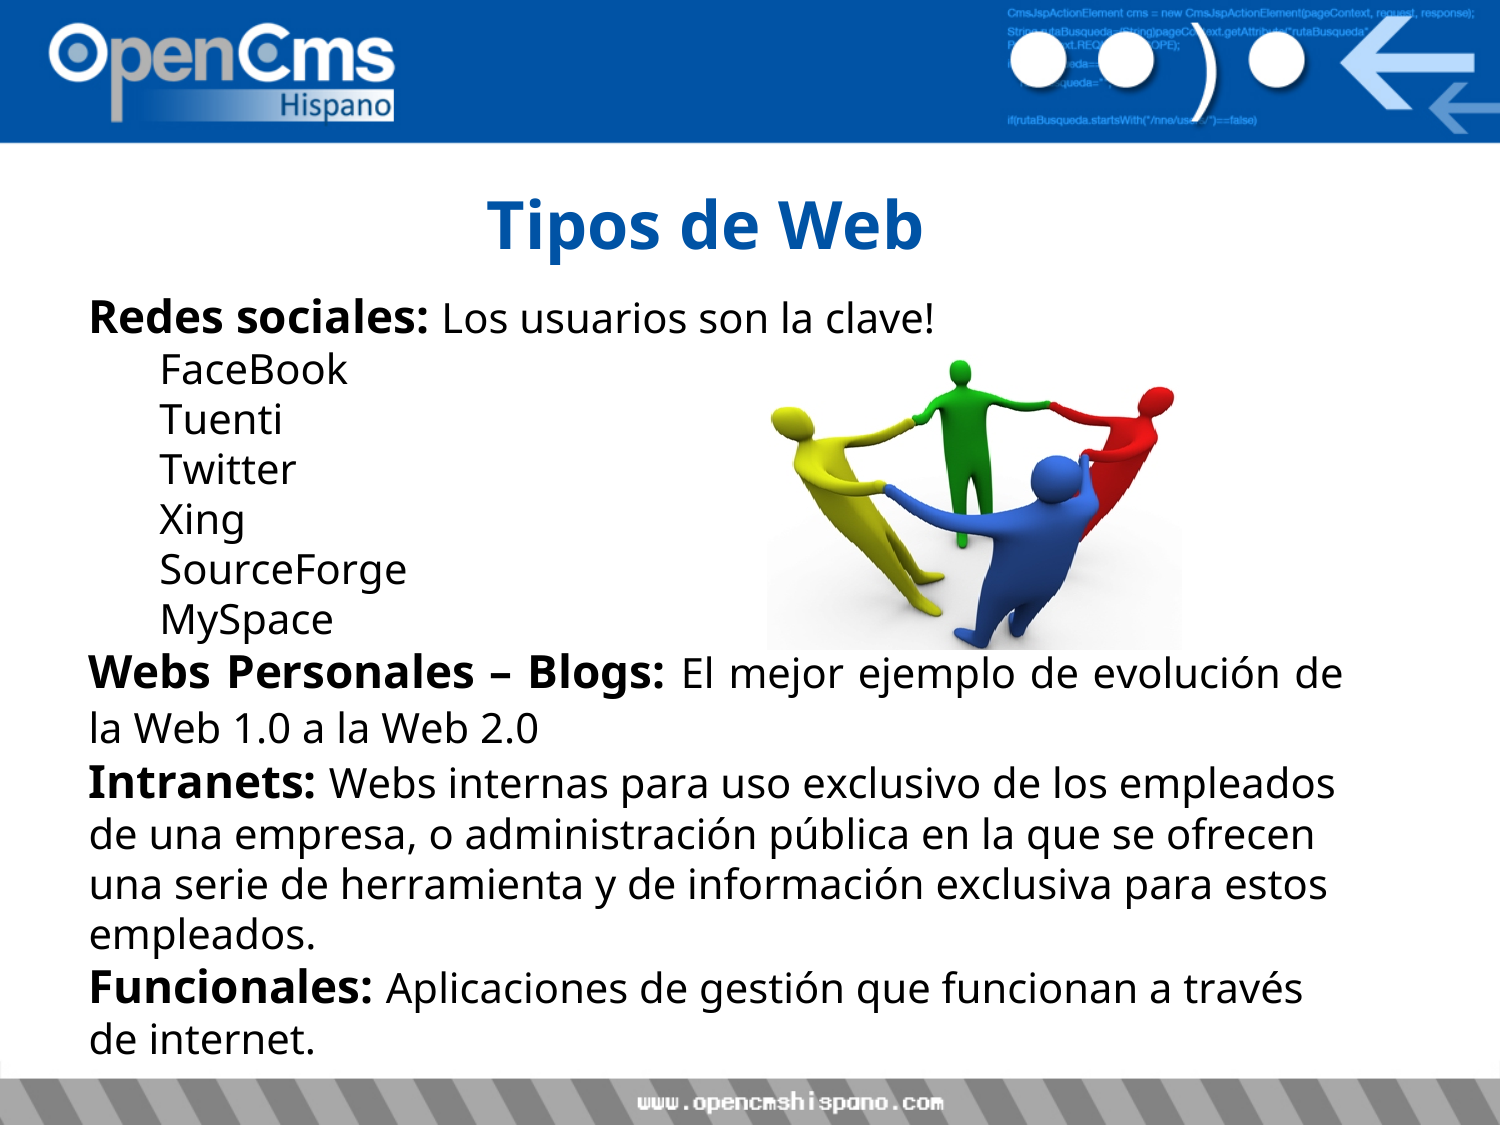

Tipos de Web
Redes sociales: Los usuarios son la clave!
FaceBook
Tuenti
Twitter
Xing
SourceForge
MySpace
Webs Personales – Blogs: El mejor ejemplo de evolución de la Web 1.0 a la Web 2.0
Intranets: Webs internas para uso exclusivo de los empleados de una empresa, o administración pública en la que se ofrecen una serie de herramienta y de información exclusiva para estos empleados.
Funcionales: Aplicaciones de gestión que funcionan a través de internet.